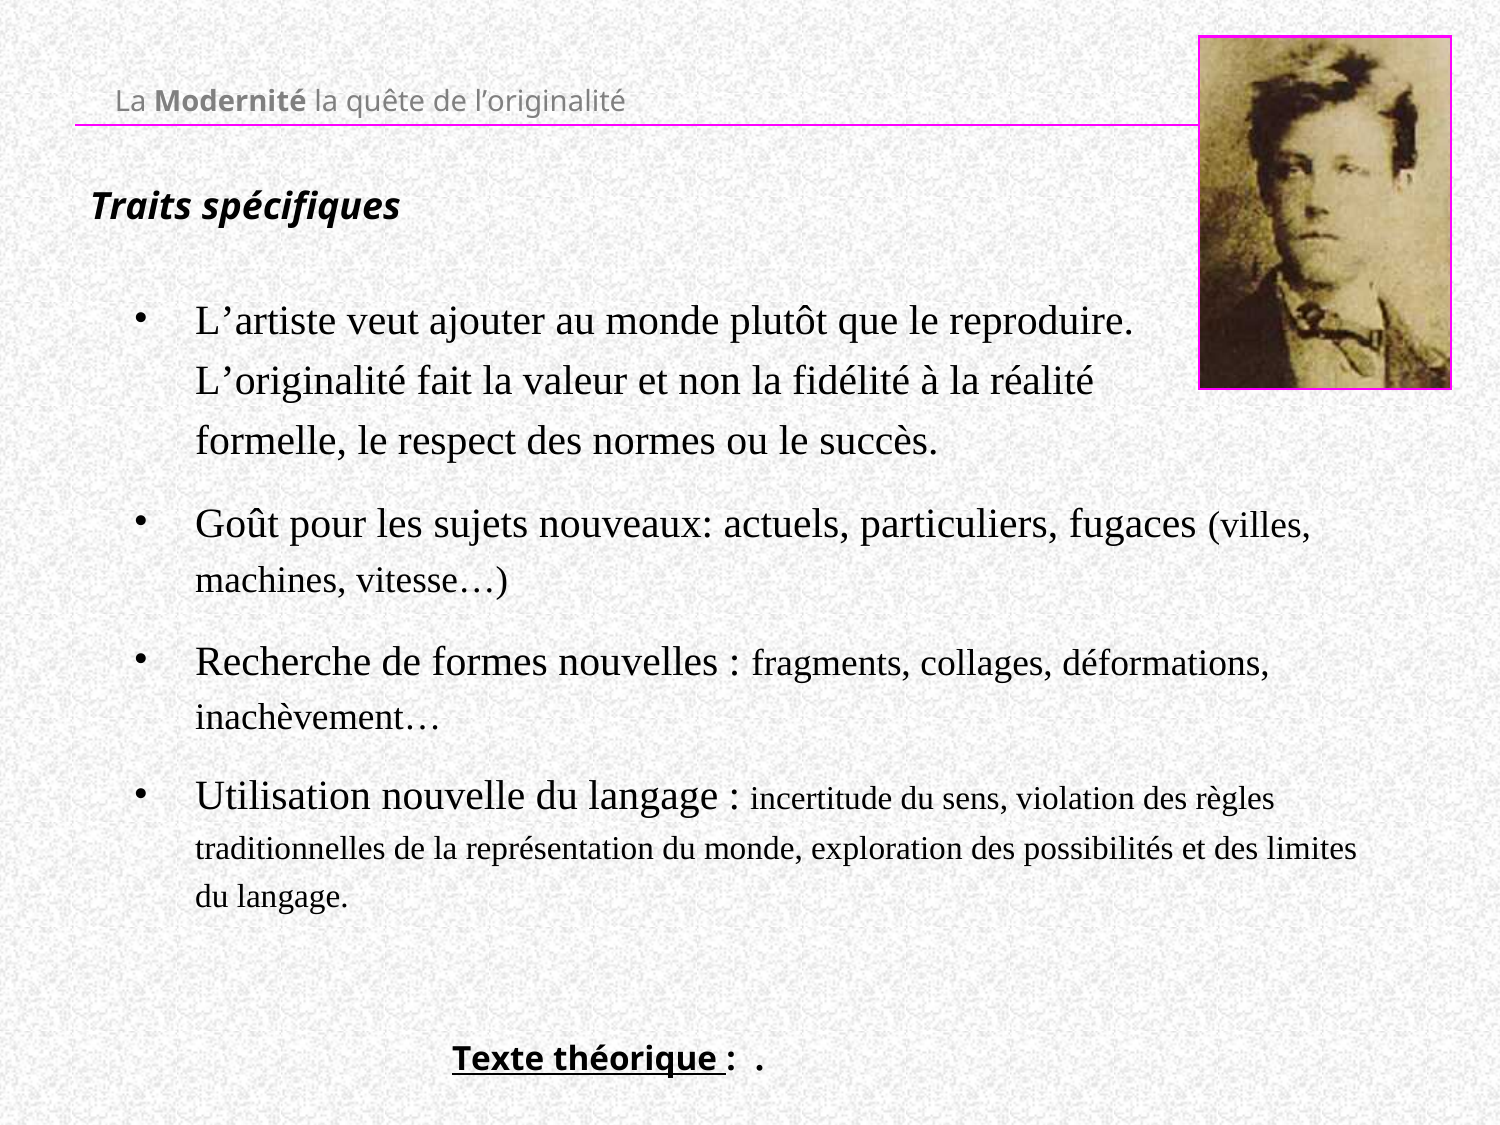

La Modernité la quête de l’originalité
Traits spécifiques
L’artiste veut ajouter au monde plutôt que le reproduire.
L’originalité fait la valeur et non la fidélité à la réalité
formelle, le respect des normes ou le succès.
Goût pour les sujets nouveaux: actuels, particuliers, fugaces (villes, machines, vitesse…)
Recherche de formes nouvelles : fragments, collages, déformations, inachèvement…
Utilisation nouvelle du langage : incertitude du sens, violation des règles traditionnelles de la représentation du monde, exploration des possibilités et des limites du langage.
Texte théorique : .